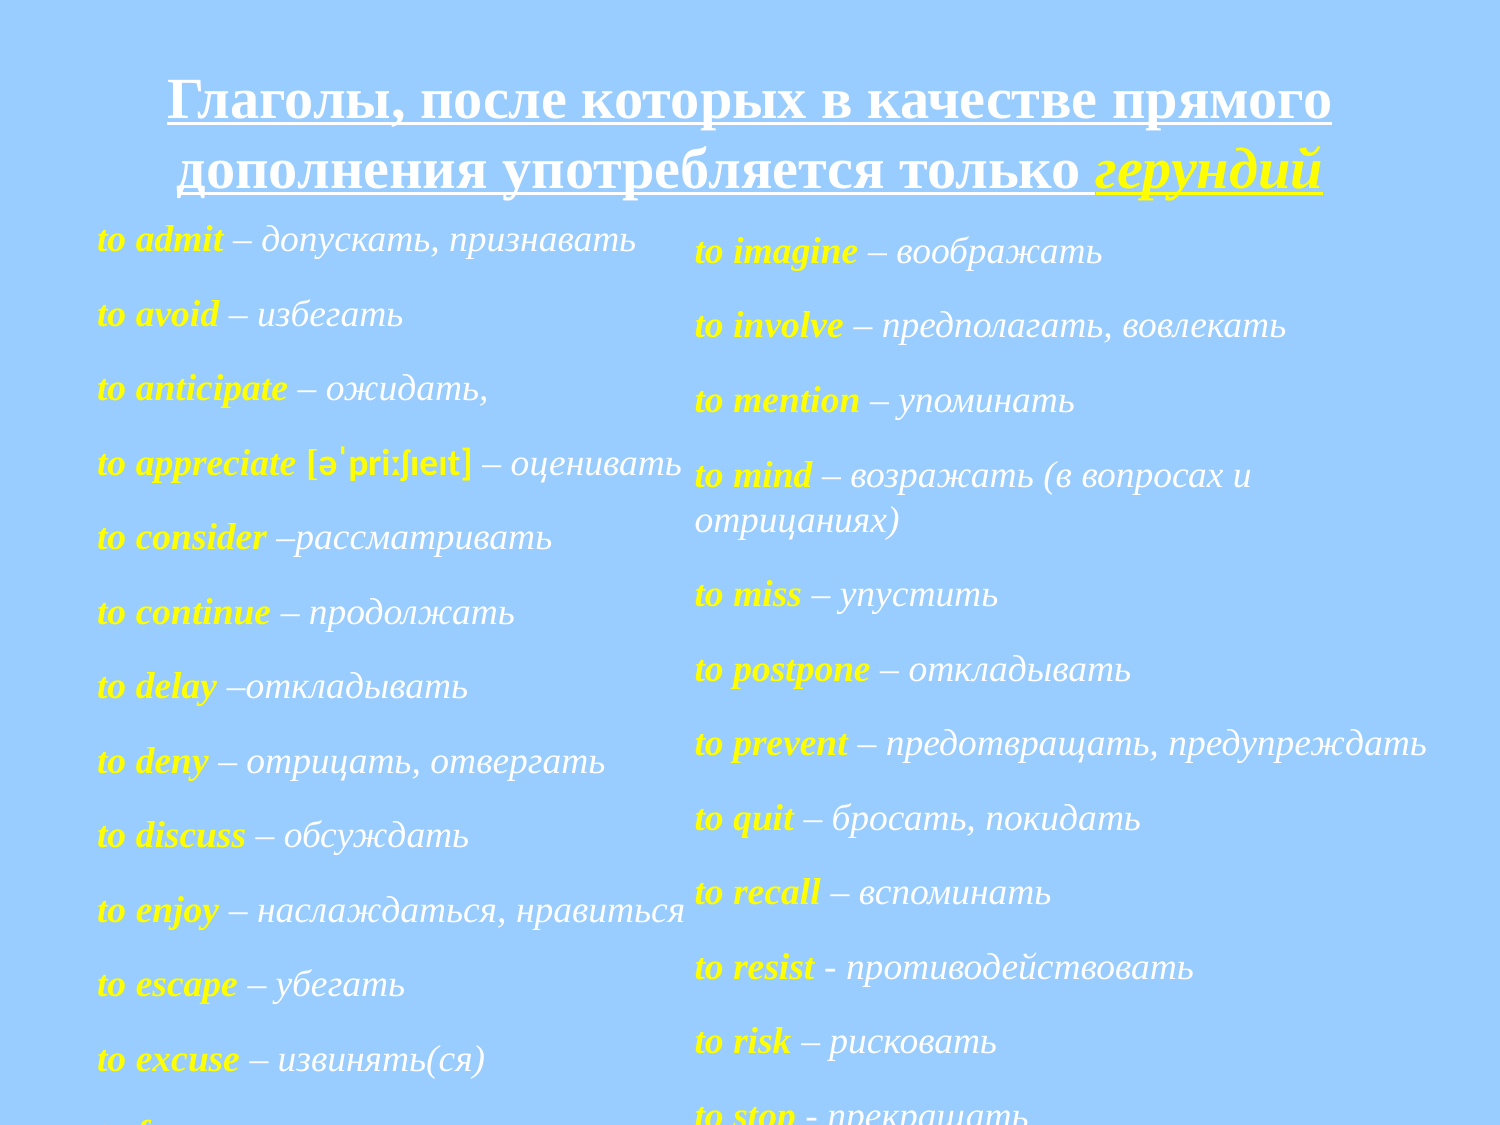

# Глаголы, после которых в качестве прямого дополнения употребляется только герундий
to admit – допускать, признавать
to avoid – избегать
to anticipate – ожидать,
to appreciate [əˈpriːʃɪeɪt] – оценивать
to consider –рассматривать
to continue – продолжать
to delay –откладывать
to deny – отрицать, отвергать
to discuss – обсуждать
to enjoy – наслаждаться, нравиться
to escape – убегать
to excuse – извинять(ся)
to fancy - нравиться
to finish – закончить
to forgive – прощать, извинять
to imagine – воображать
to involve – предполагать, вовлекать
to mention – упоминать
to mind – возражать (в вопросах и отрицаниях)
to miss – упустить
to postpone – откладывать
to prevent – предотвращать, предупреждать
to quit – бросать, покидать
to recall – вспоминать
to resist - противодействовать
to risk – рисковать
to stop - прекращать
to suggest – предлагать
to understand – понимать